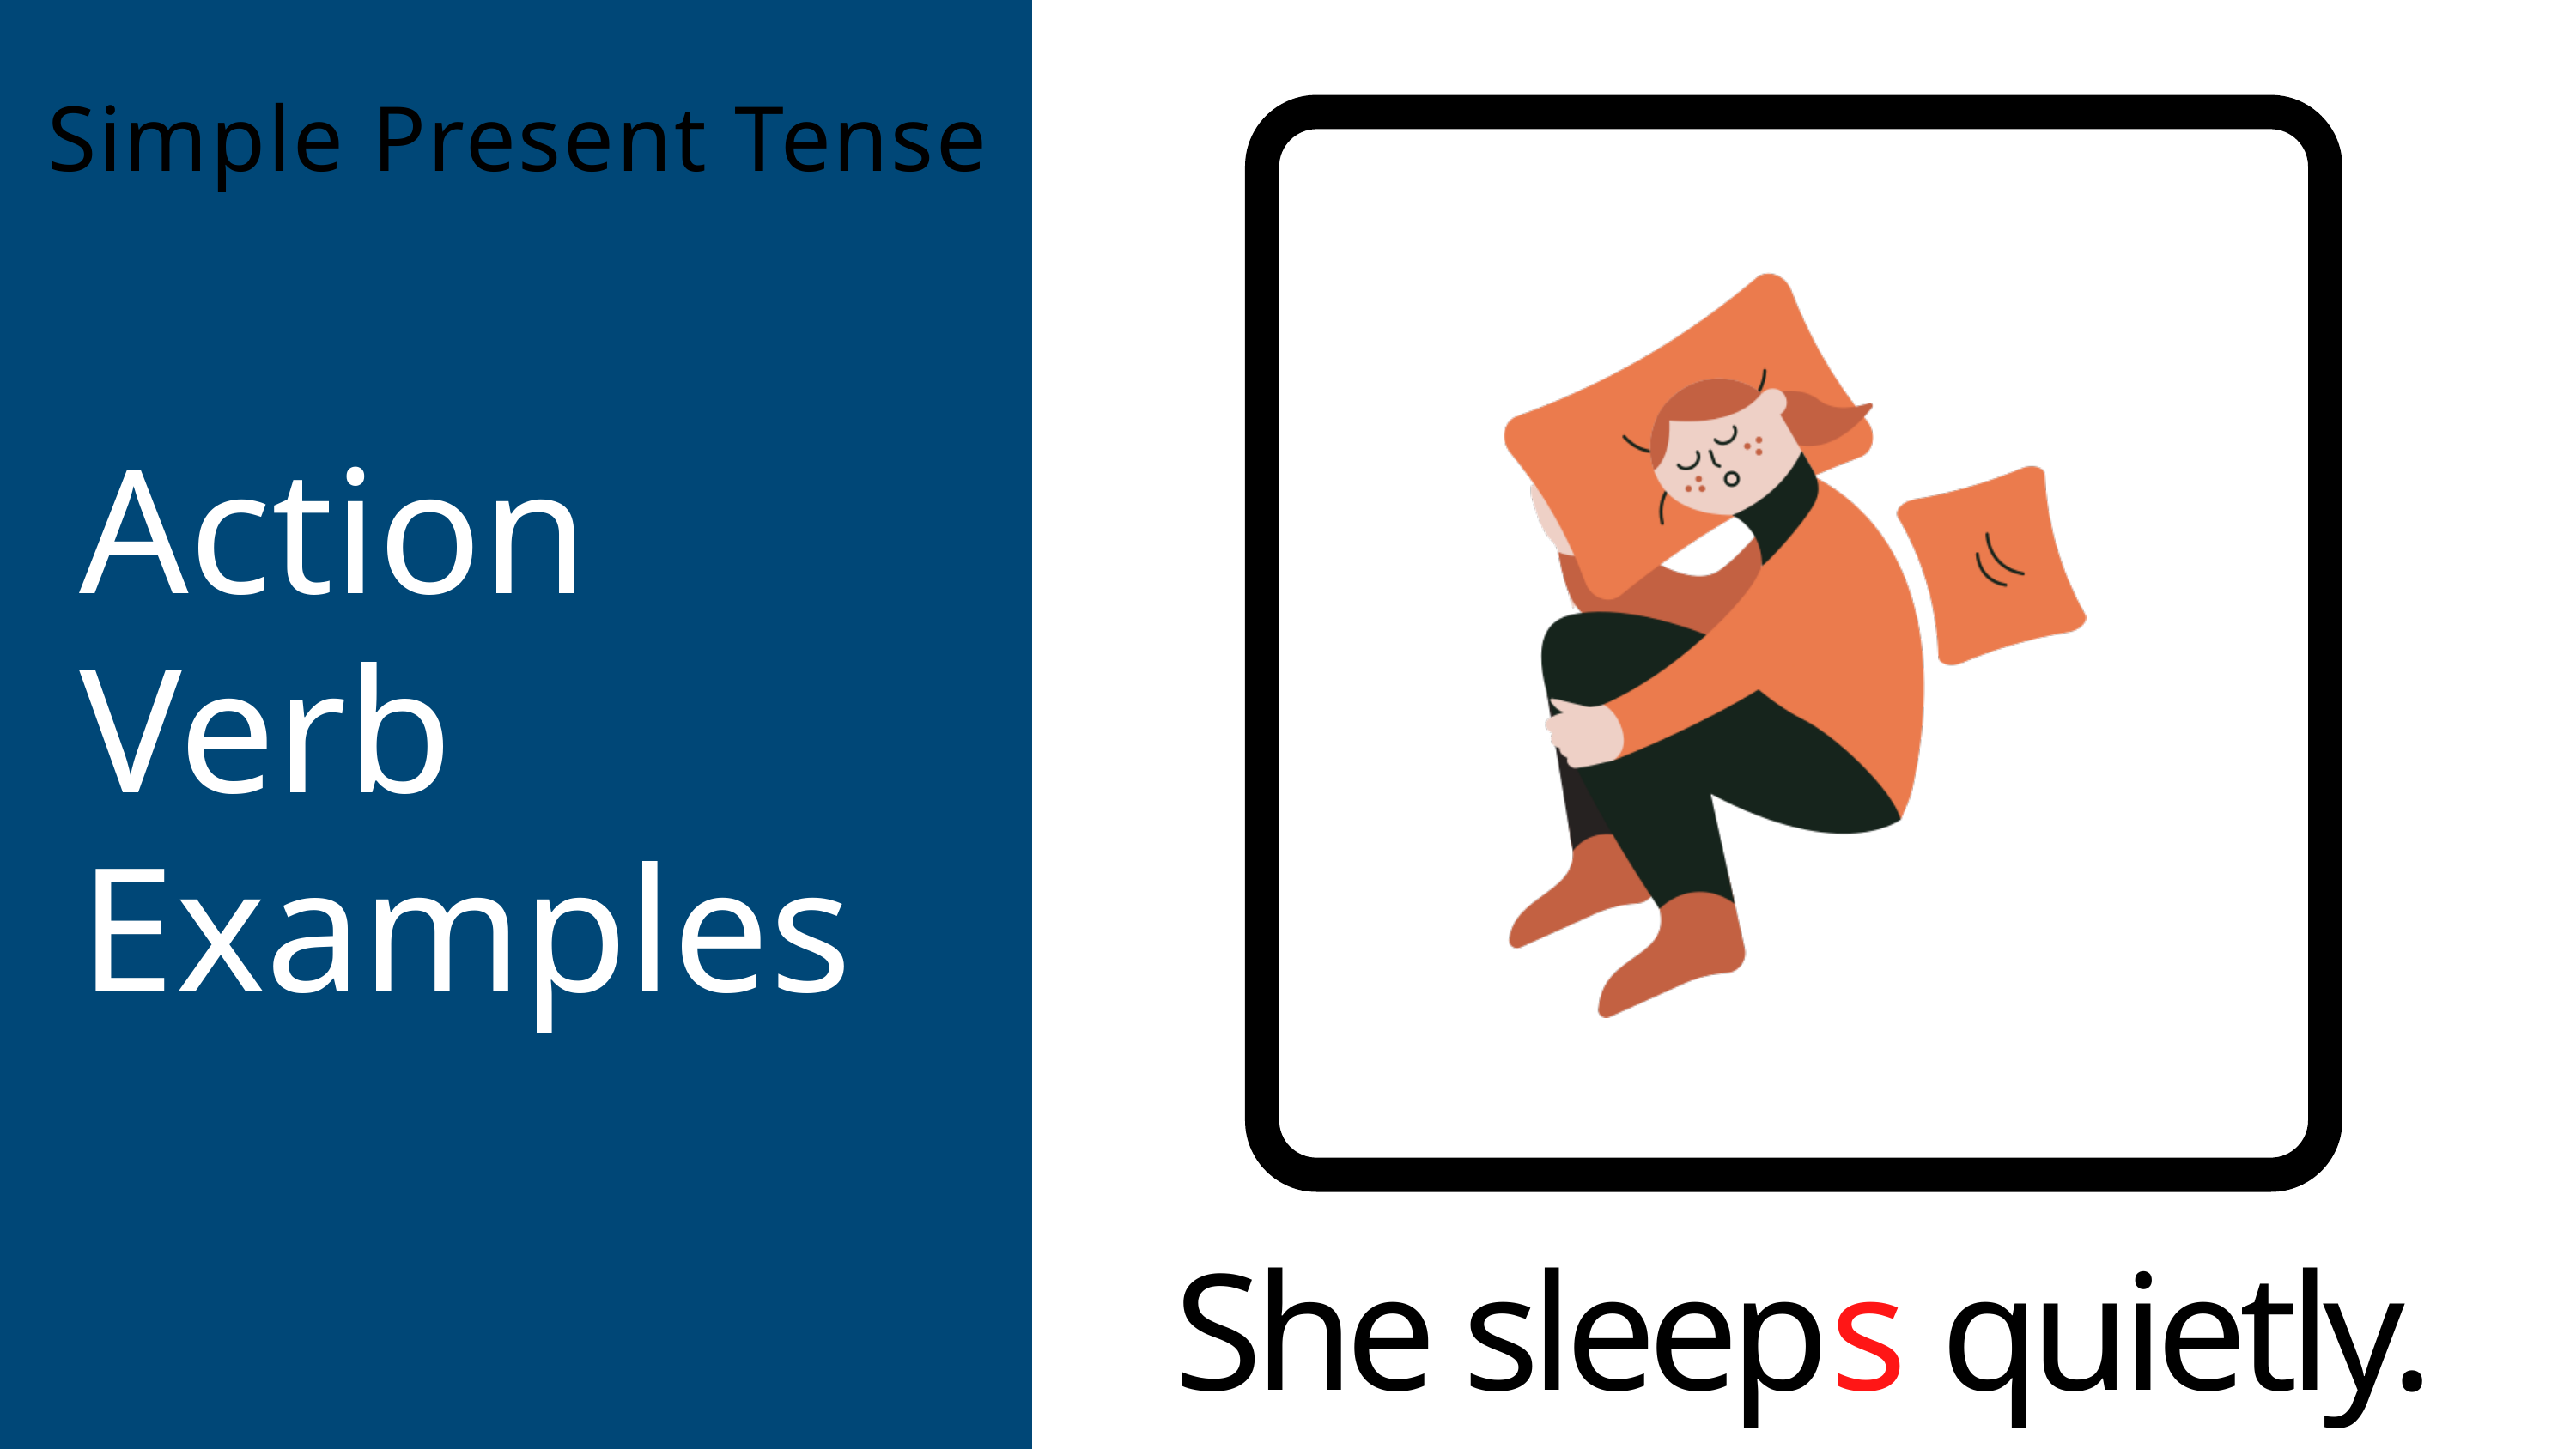

Simple Present Tense
Action Verb Examples
She sleeps quietly.